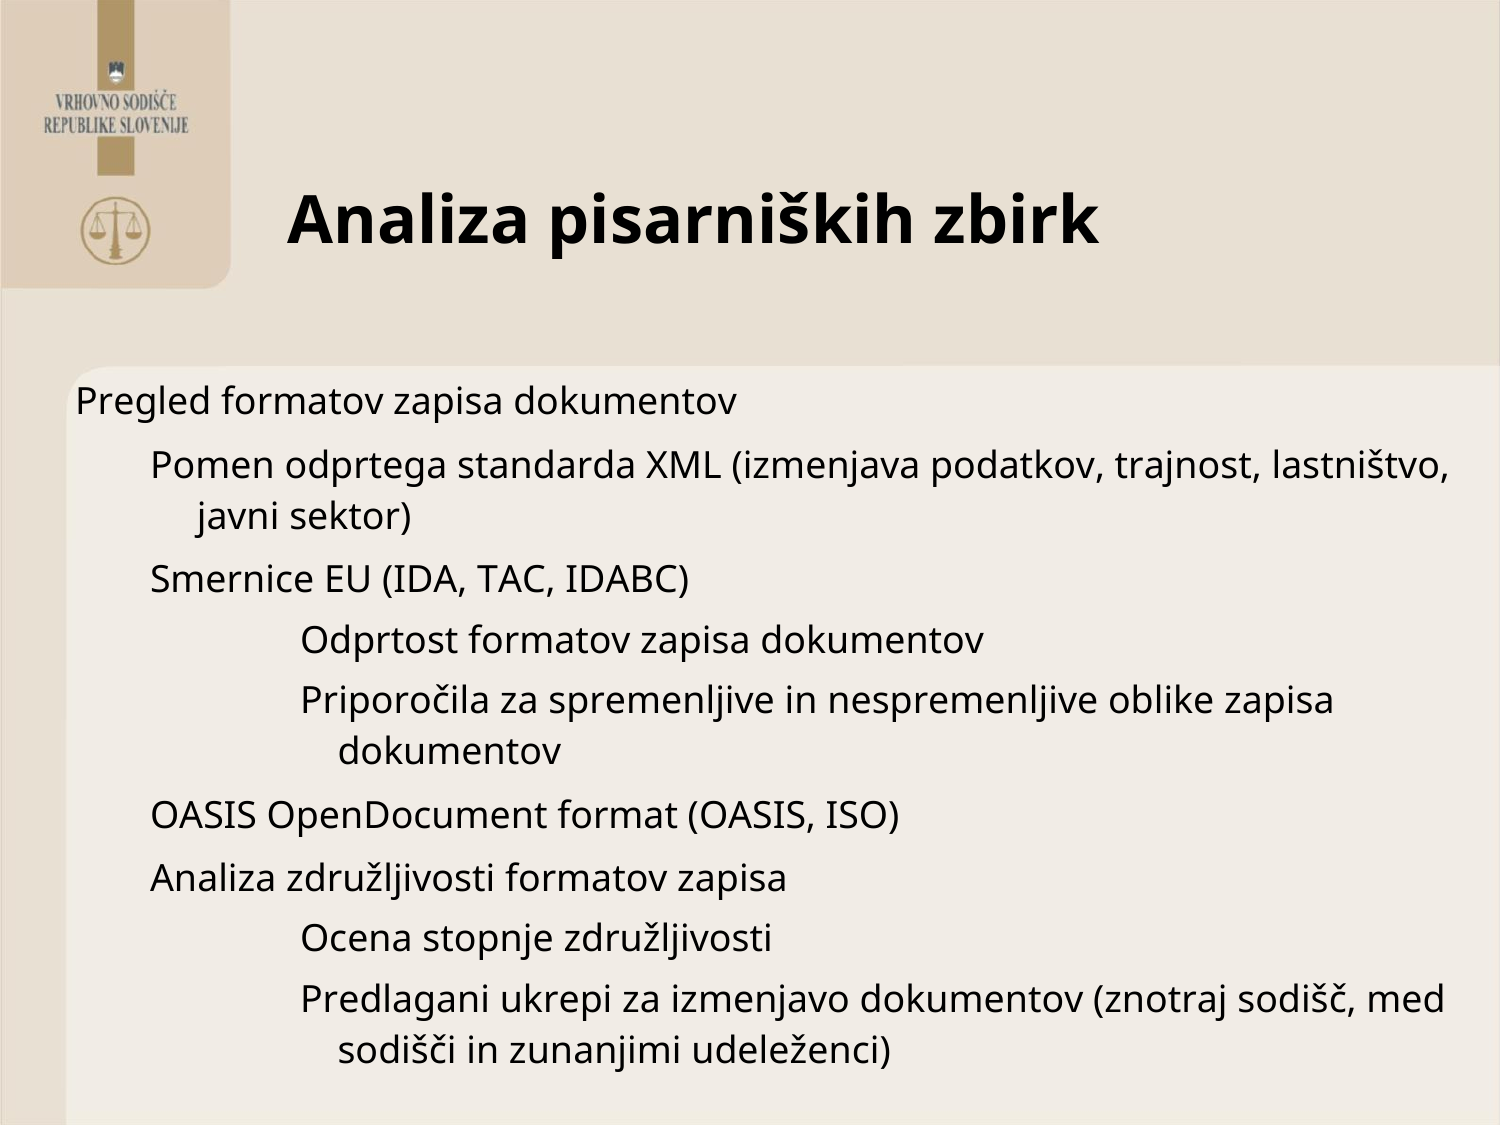

# Analiza pisarniških zbirk
Pregled formatov zapisa dokumentov
Pomen odprtega standarda XML (izmenjava podatkov, trajnost, lastništvo, javni sektor)
Smernice EU (IDA, TAC, IDABC)
Odprtost formatov zapisa dokumentov
Priporočila za spremenljive in nespremenljive oblike zapisa dokumentov
OASIS OpenDocument format (OASIS, ISO)
Analiza združljivosti formatov zapisa
Ocena stopnje združljivosti
Predlagani ukrepi za izmenjavo dokumentov (znotraj sodišč, med sodišči in zunanjimi udeleženci)